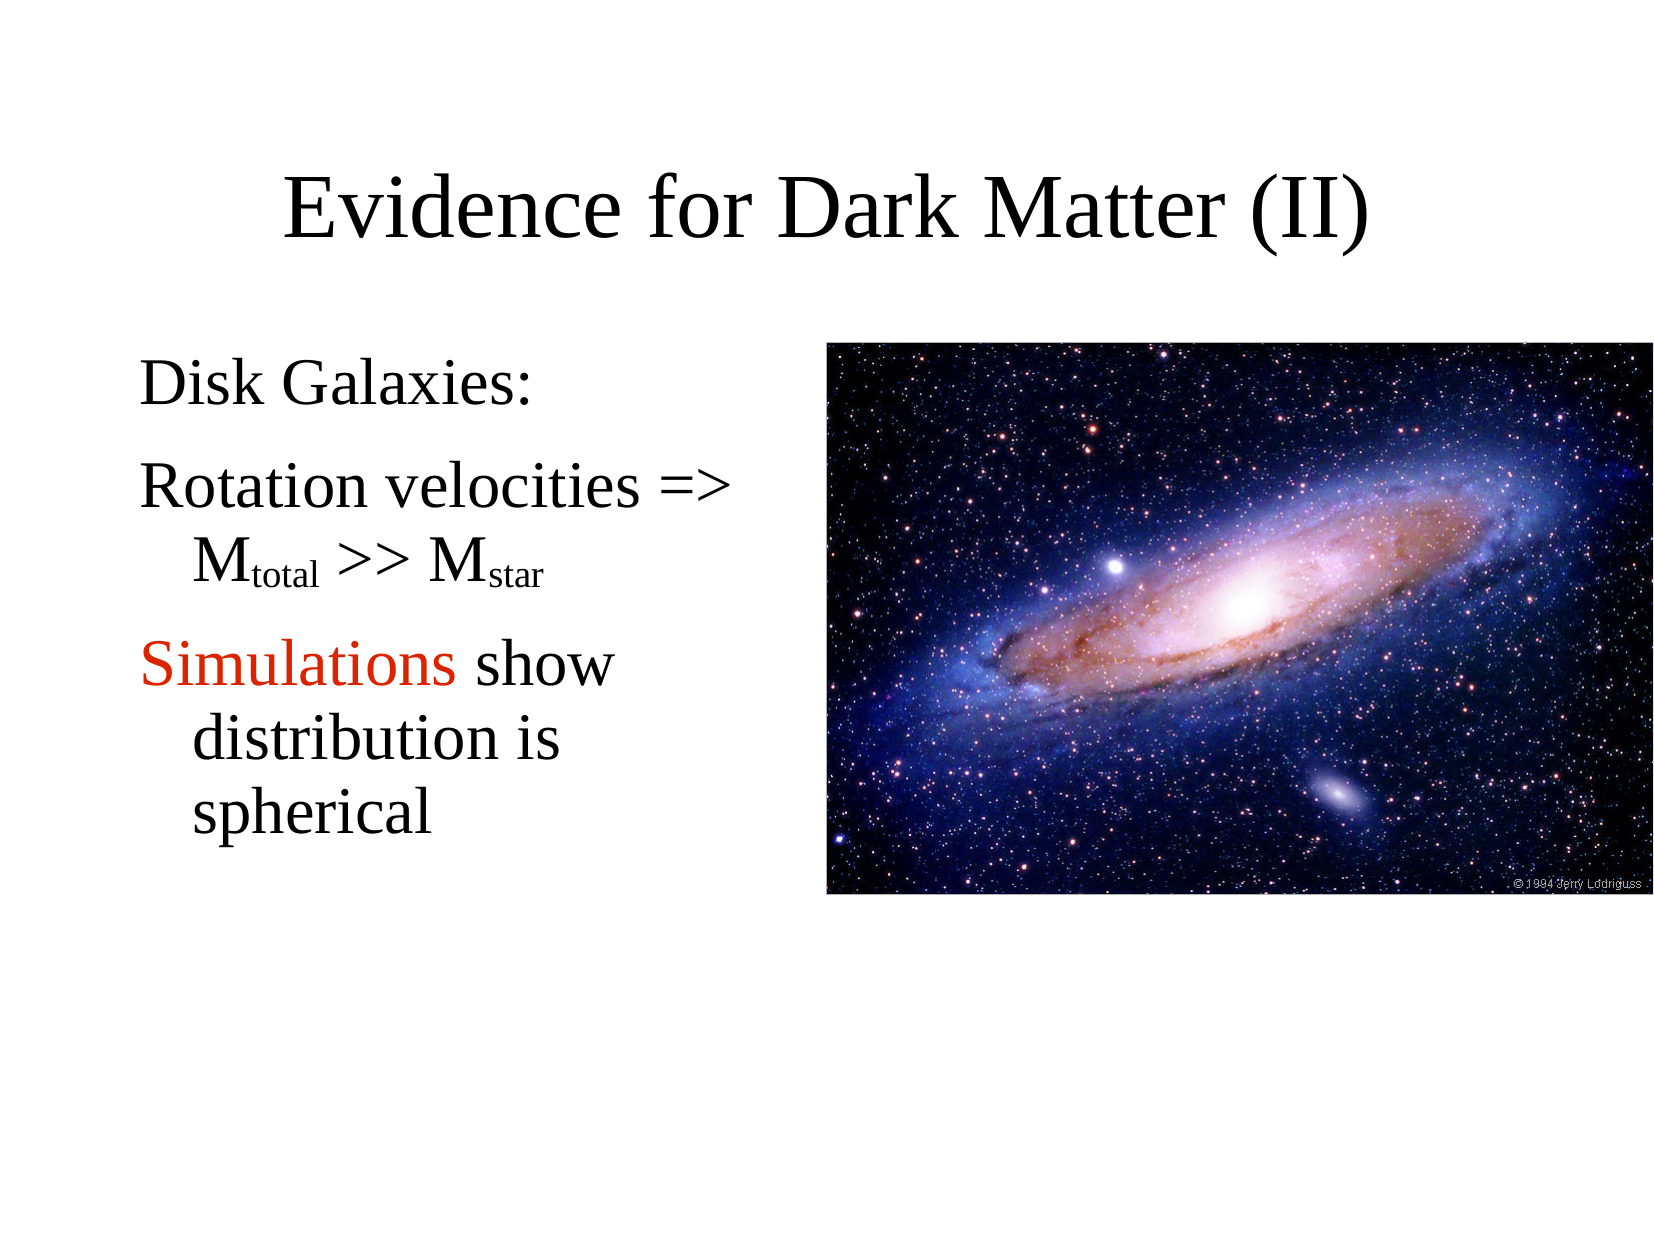

# Evidence for Dark Matter (II)
Disk Galaxies:
Rotation velocities => Mtotal >> Mstar
Simulations show distribution is spherical